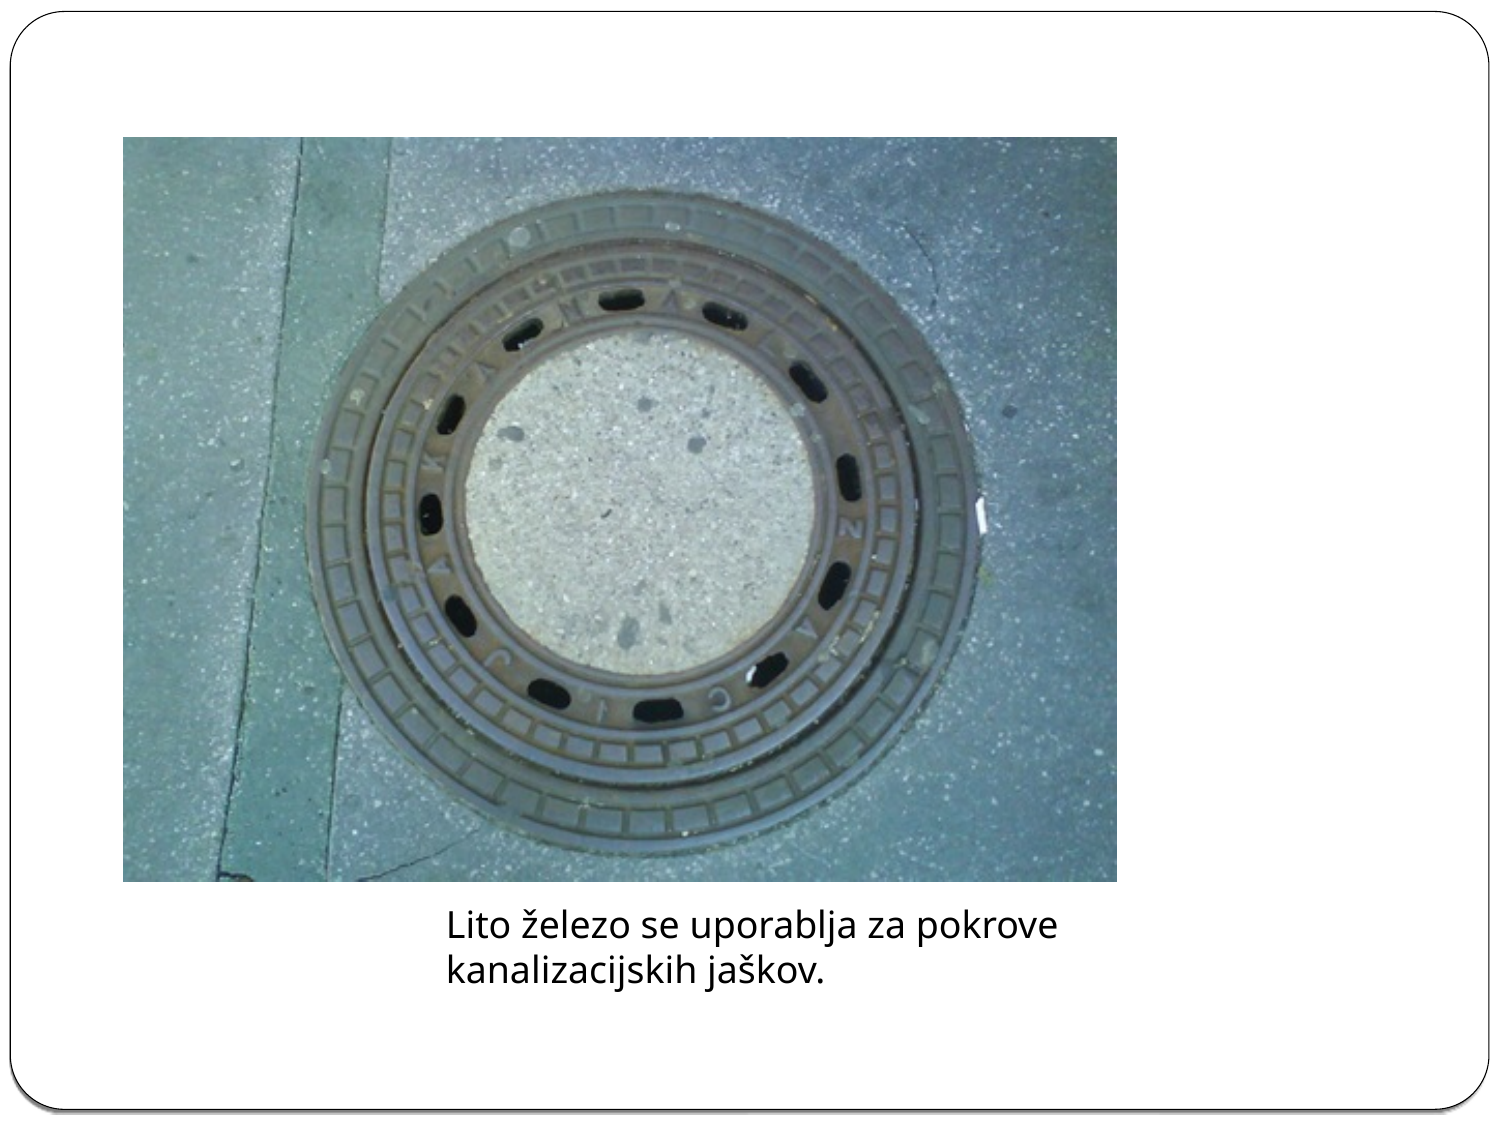

Lito železo se uporablja za pokrove kanalizacijskih jaškov.